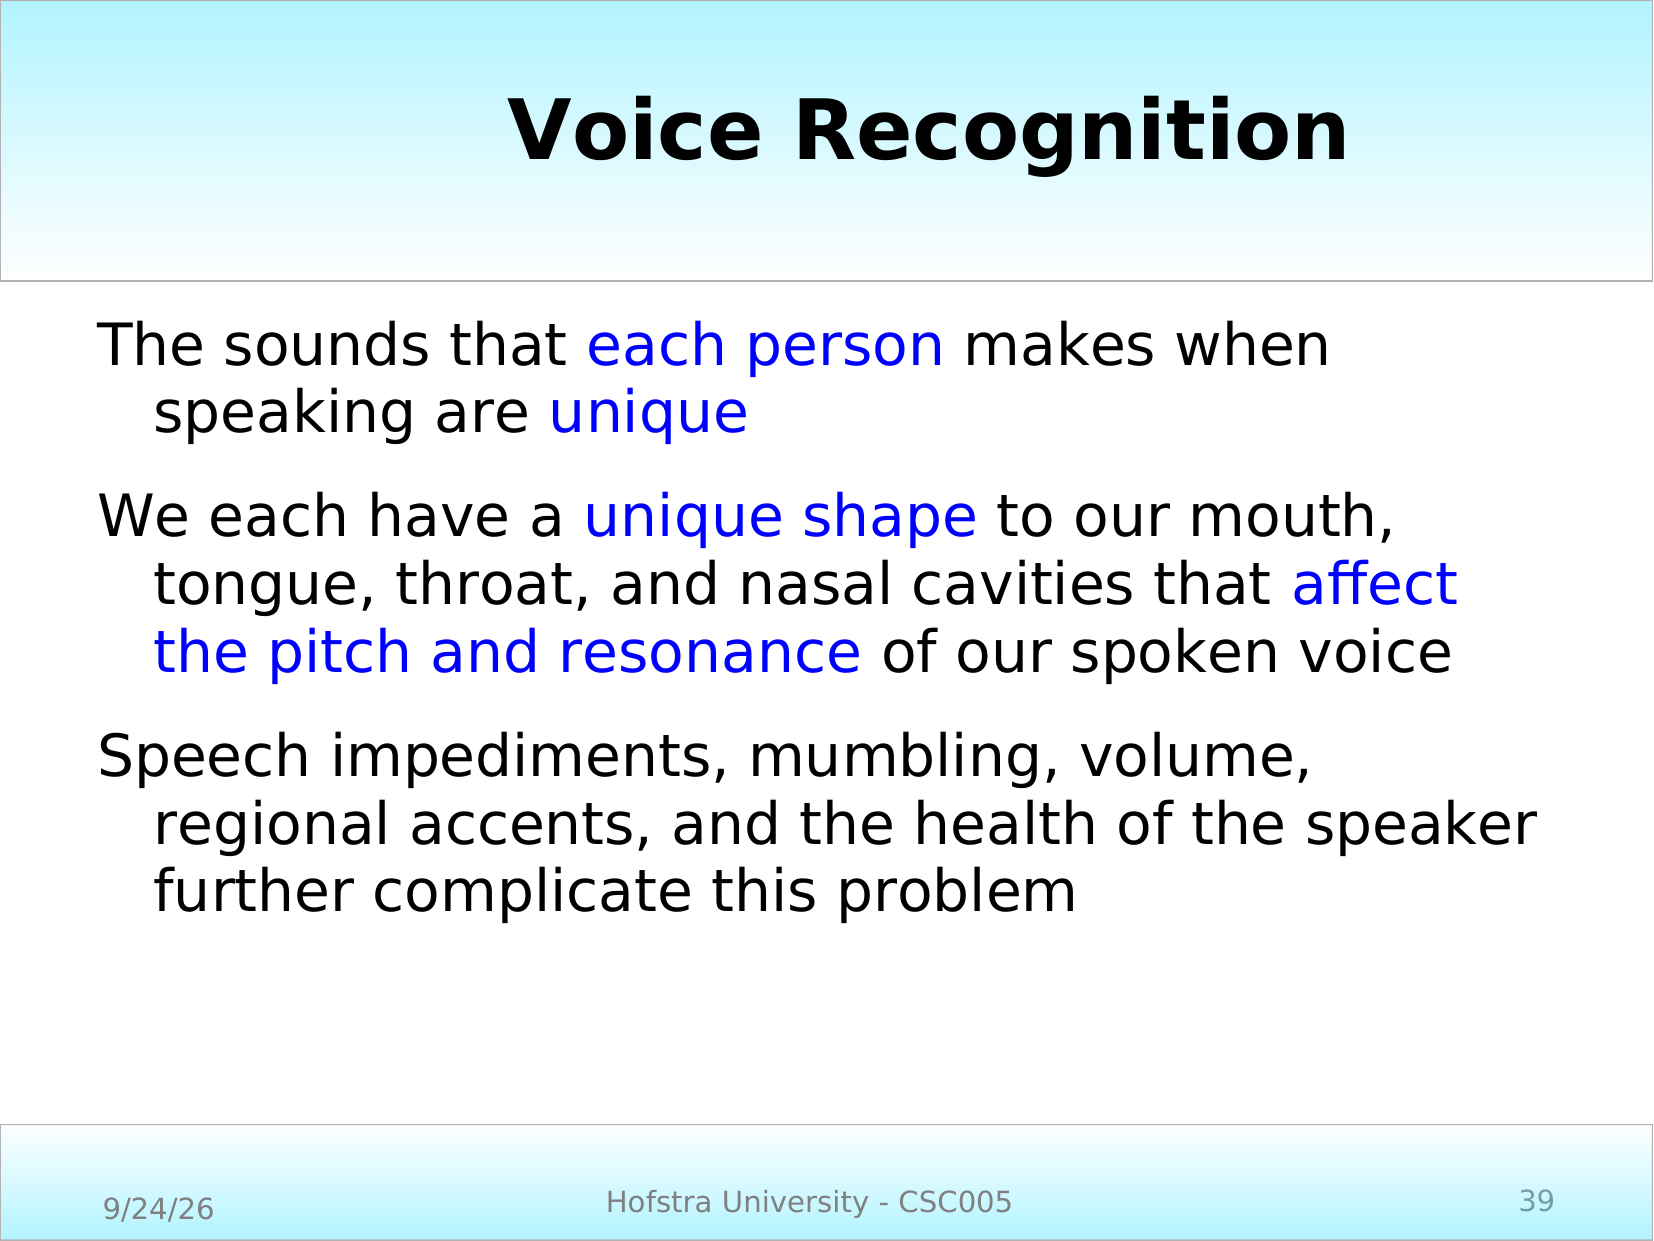

# Voice Recognition
The sounds that each person makes when speaking are unique
We each have a unique shape to our mouth, tongue, throat, and nasal cavities that affect the pitch and resonance of our spoken voice
Speech impediments, mumbling, volume, regional accents, and the health of the speaker further complicate this problem
39
Hofstra University - CSC005